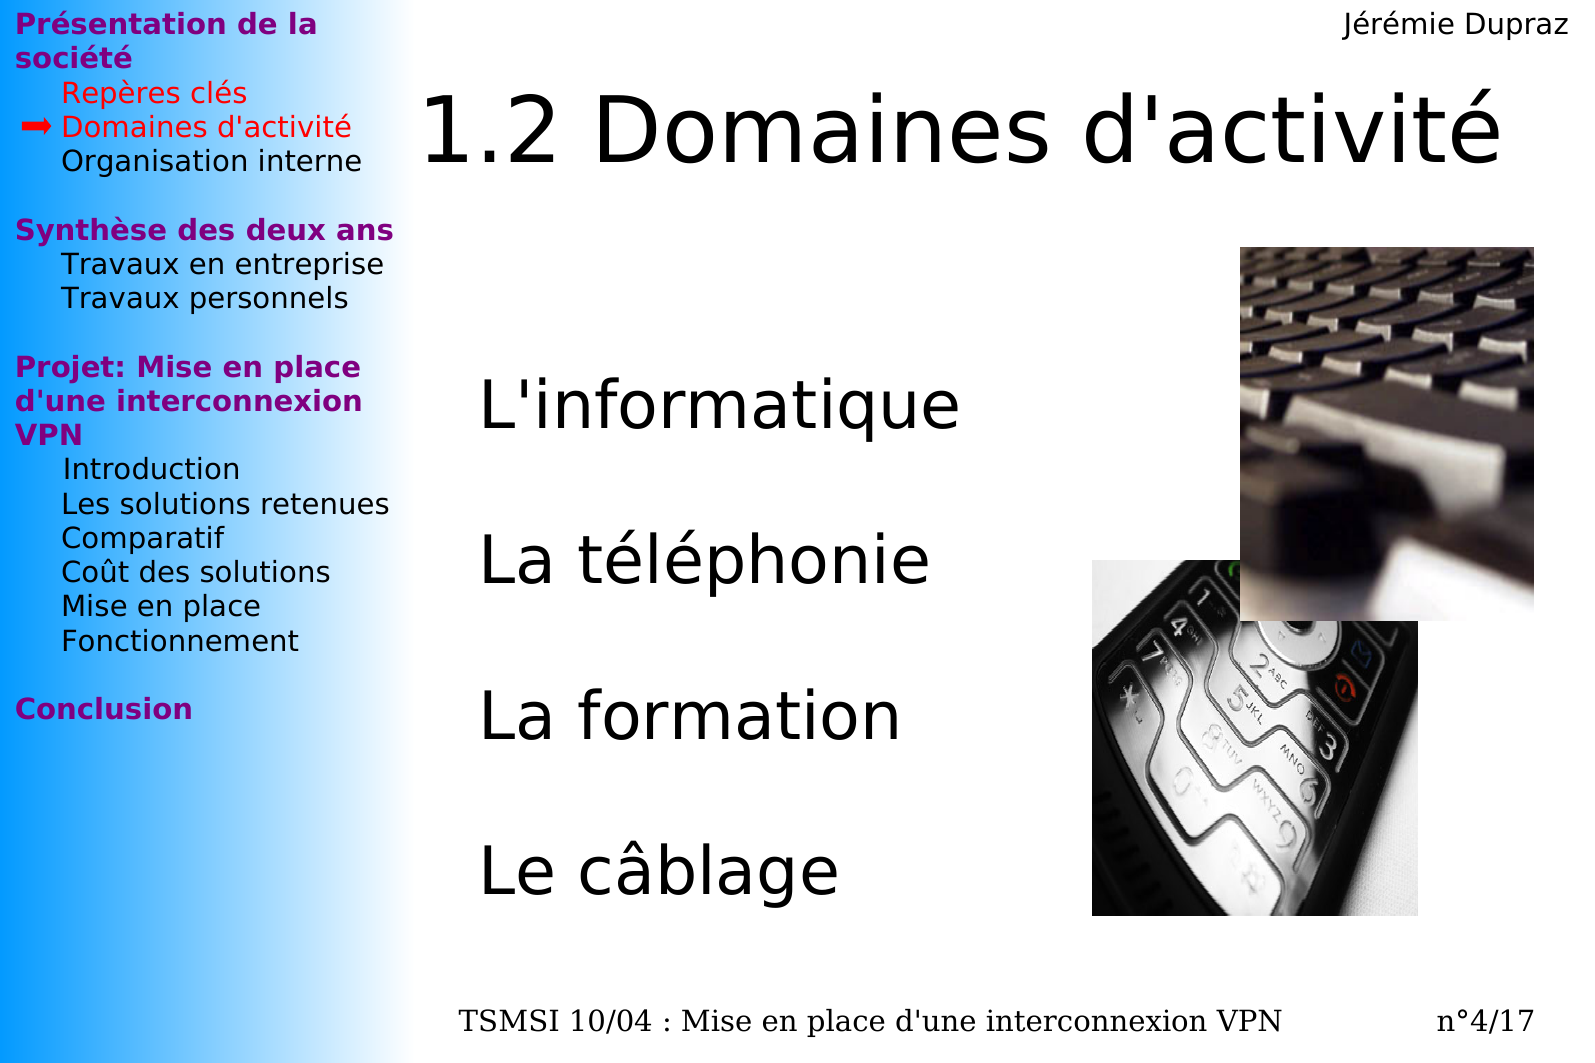

Présentation de la société
 Repères clés
 Domaines d'activité
 Organisation interne
Synthèse des deux ans
 Travaux en entreprise
 Travaux personnels
Projet: Mise en place d'une interconnexion VPN
 Introduction
 Les solutions retenues
 Comparatif
 Coût des solutions
 Mise en place
 Fonctionnement
Conclusion
# 1.2 Domaines d'activité
L'informatique
La téléphonie
La formation
Le câblage
TSMSI 10/04 : Mise en place d'une interconnexion VPN
4